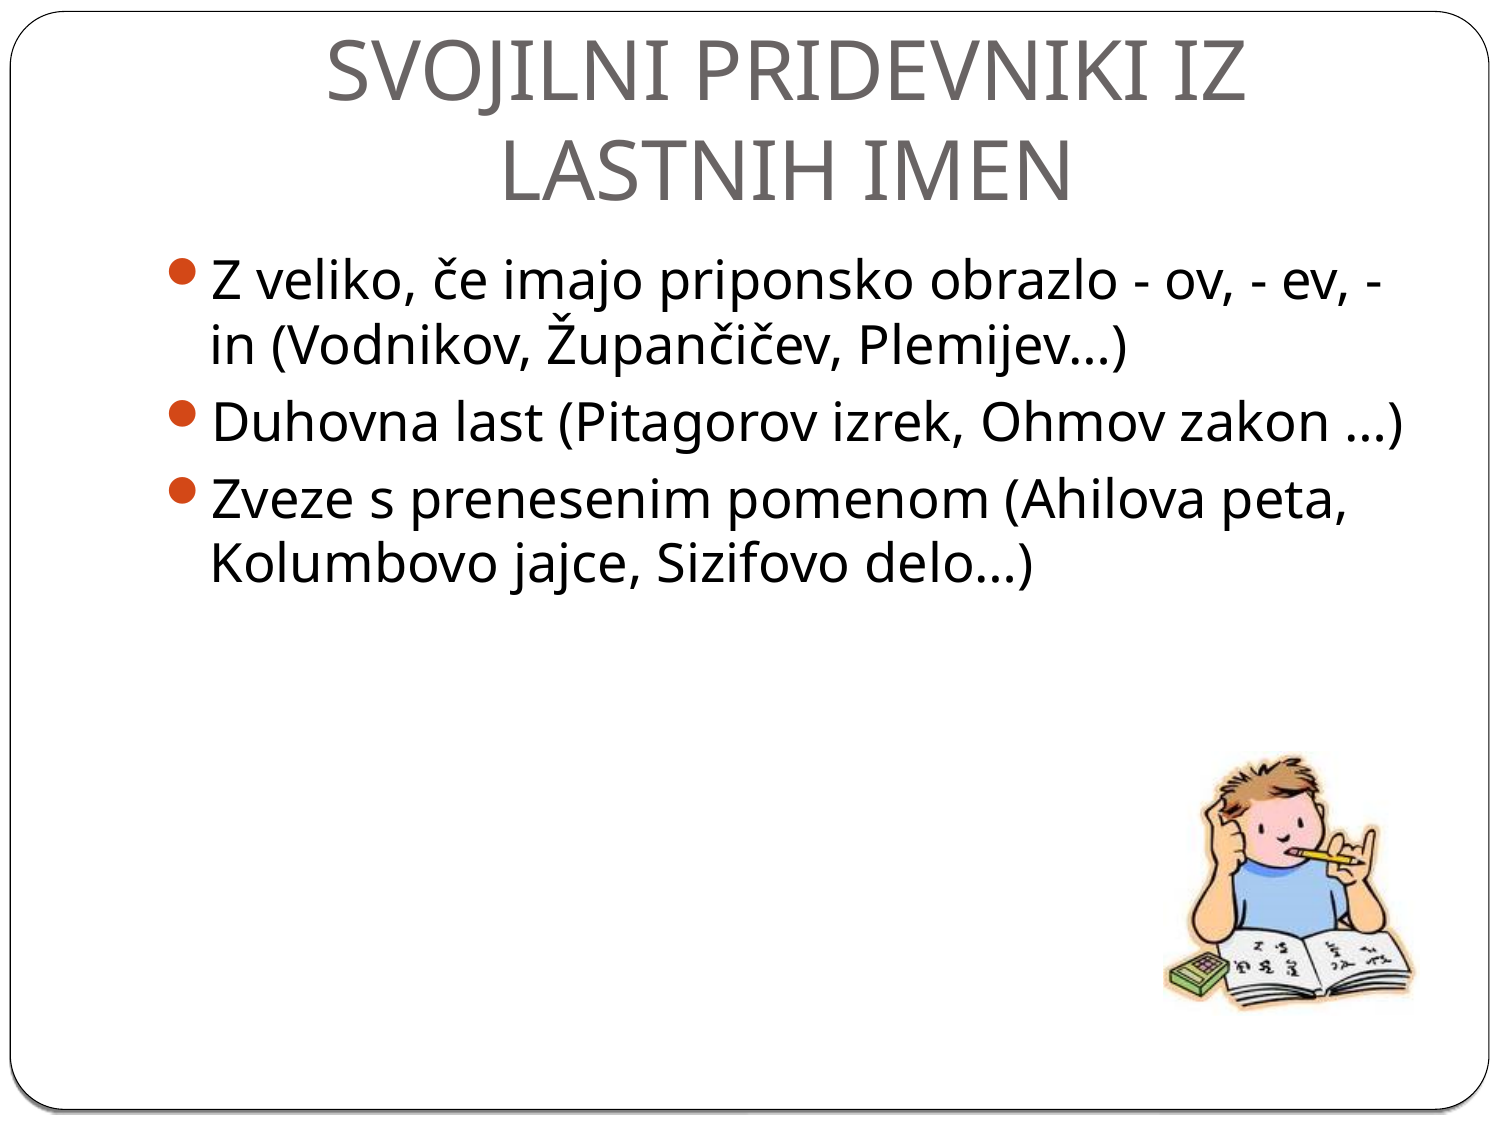

# SVOJILNI PRIDEVNIKI IZ LASTNIH IMEN
Z veliko, če imajo priponsko obrazlo - ov, - ev, - in (Vodnikov, Župančičev, Plemijev…)
Duhovna last (Pitagorov izrek, Ohmov zakon …)
Zveze s prenesenim pomenom (Ahilova peta, Kolumbovo jajce, Sizifovo delo…)